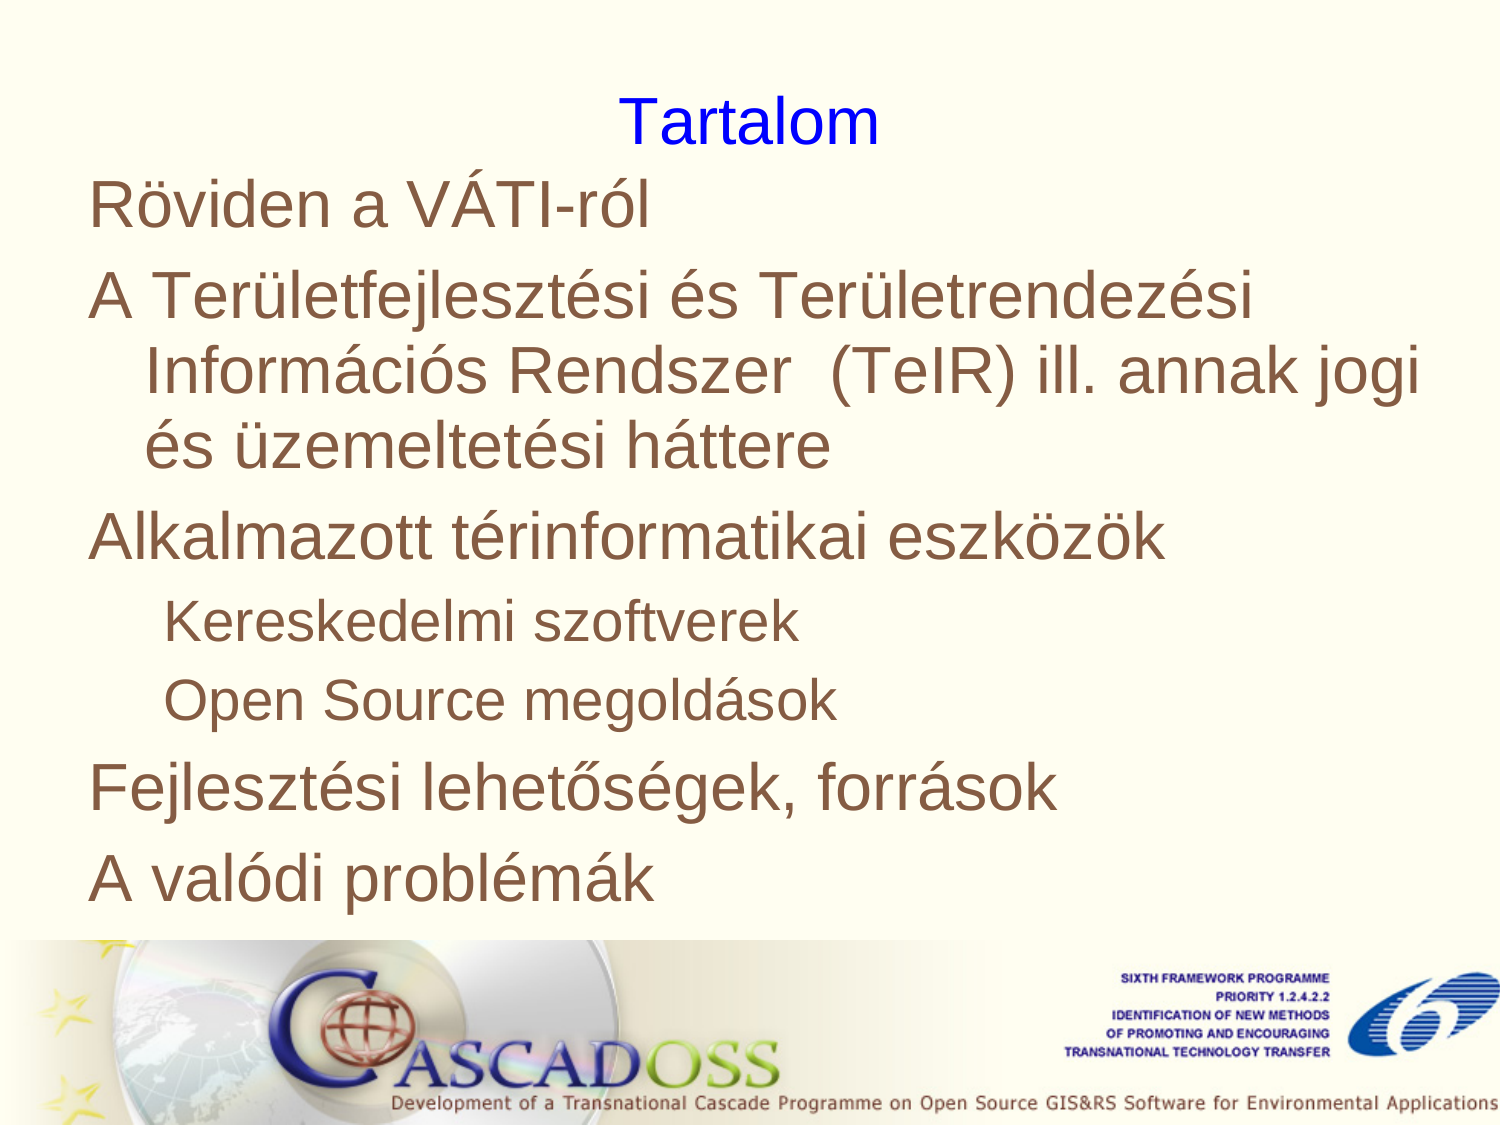

# Tartalom
Röviden a VÁTI-ról
A Területfejlesztési és Területrendezési Információs Rendszer (TeIR) ill. annak jogi és üzemeltetési háttere
Alkalmazott térinformatikai eszközök
Kereskedelmi szoftverek
Open Source megoldások
Fejlesztési lehetőségek, források
A valódi problémák